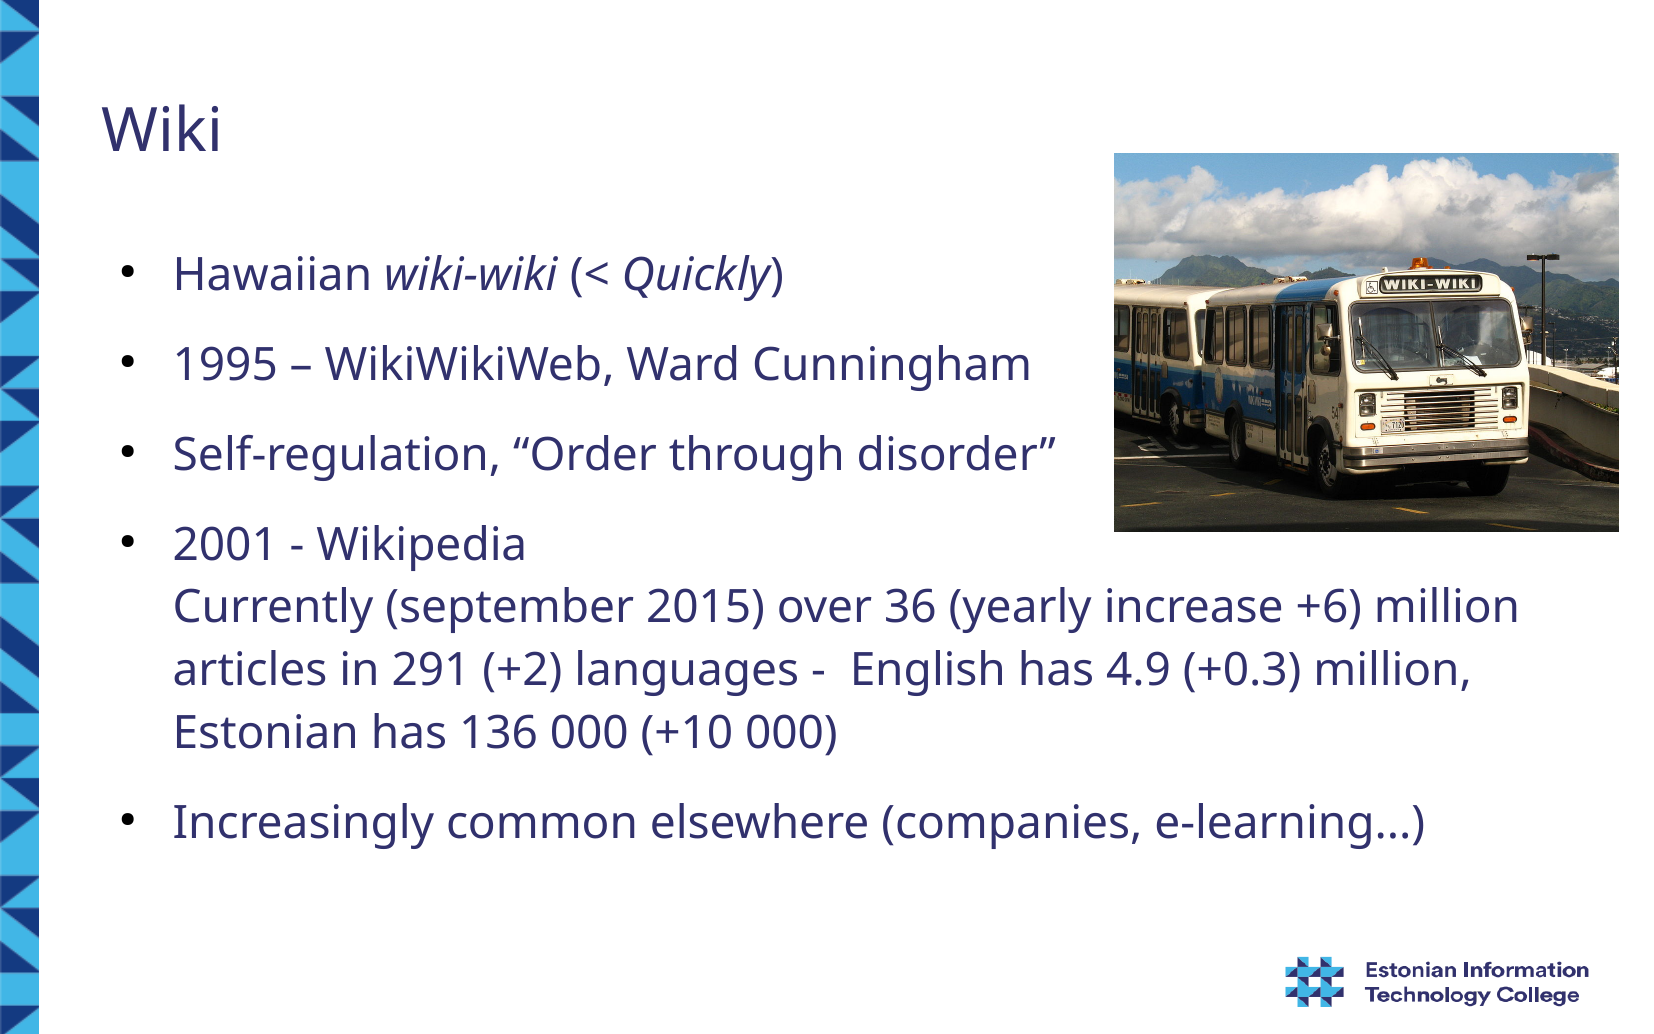

# Wiki
Hawaiian wiki-wiki (< Quickly)
1995 – WikiWikiWeb, Ward Cunningham
Self-regulation, “Order through disorder”
2001 - Wikipedia
Currently (september 2015) over 36 (yearly increase +6) million articles in 291 (+2) languages - English has 4.9 (+0.3) million, Estonian has 136 000 (+10 000)
Increasingly common elsewhere (companies, e-learning...)